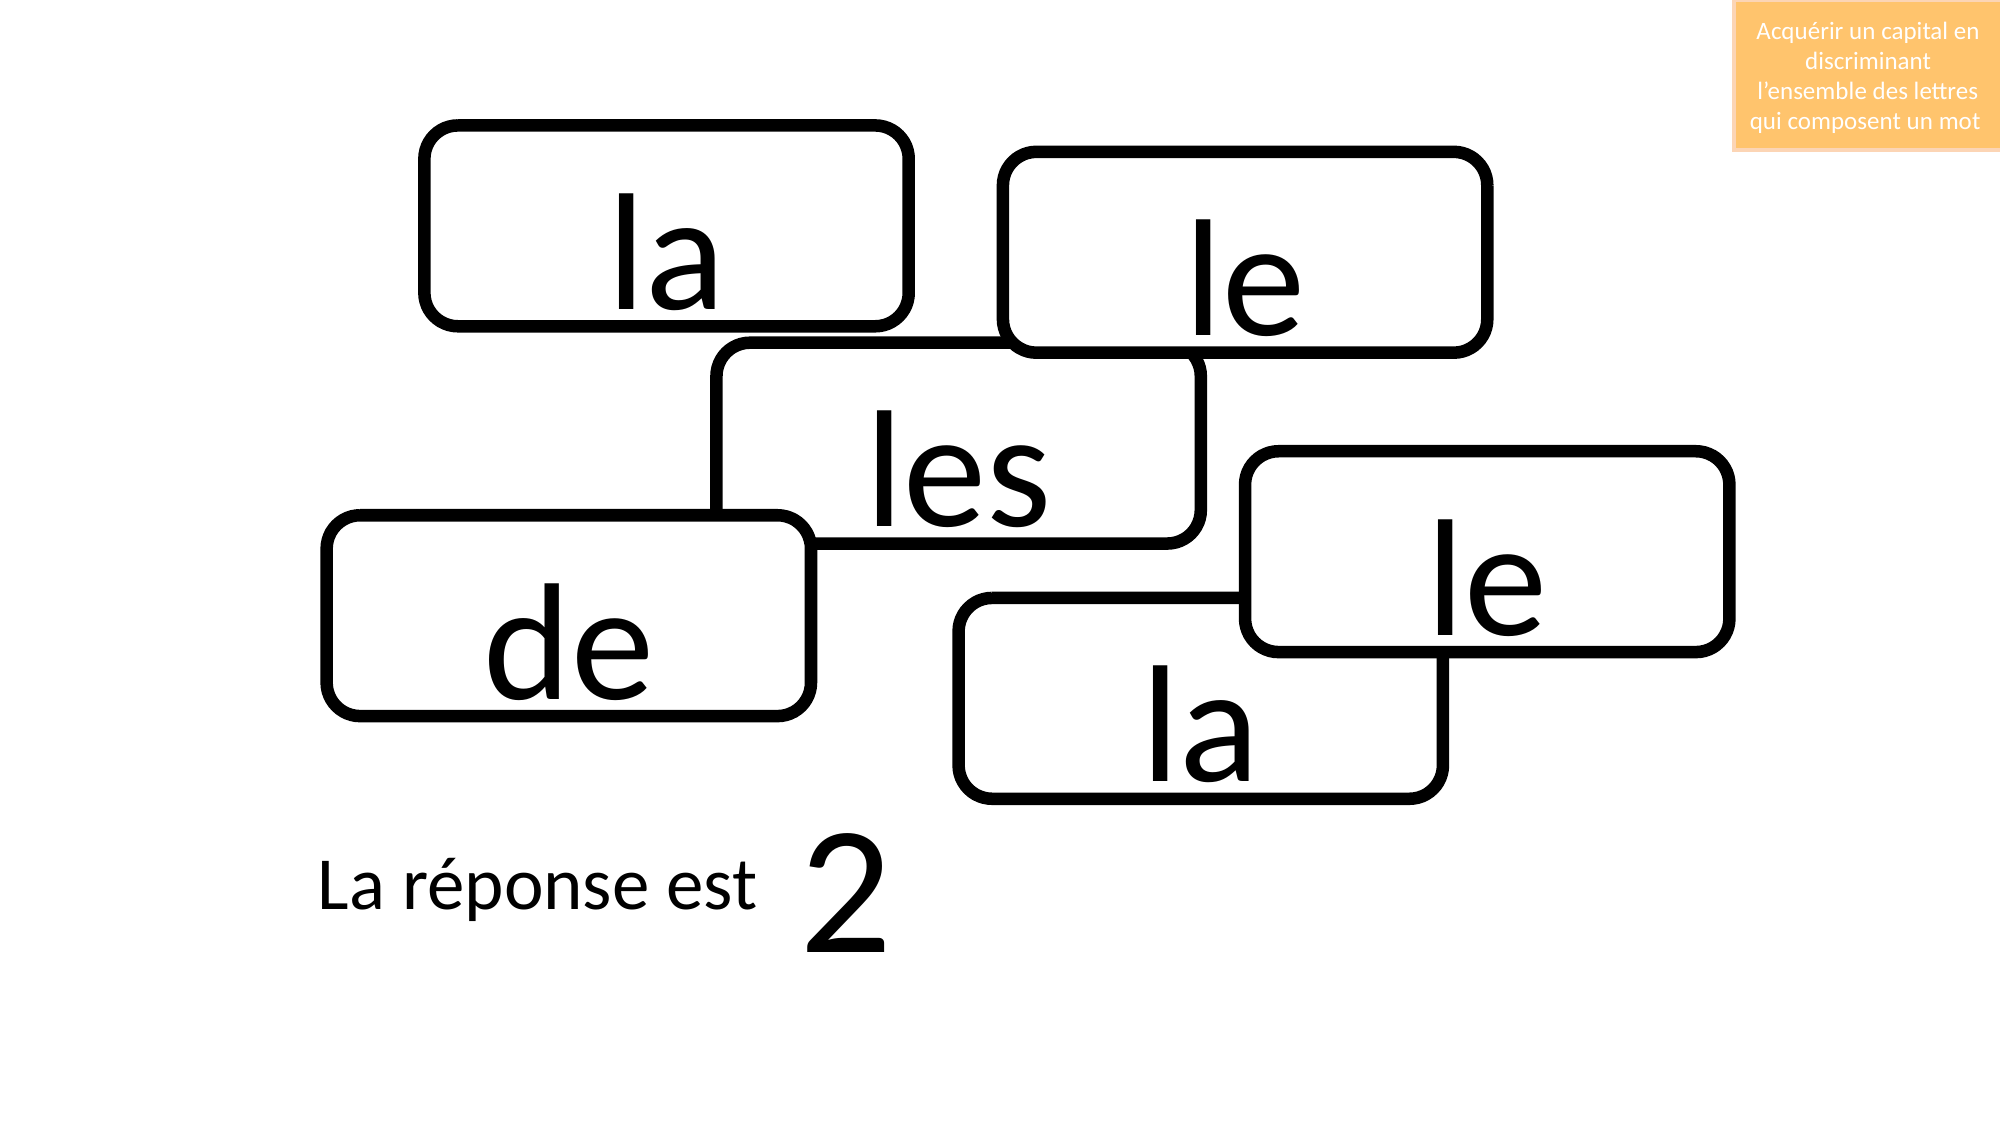

Acquérir un capital en discriminant l’ensemble des lettres qui composent un mot
la
le
les
le
de
la
2
La réponse est
La réponse est